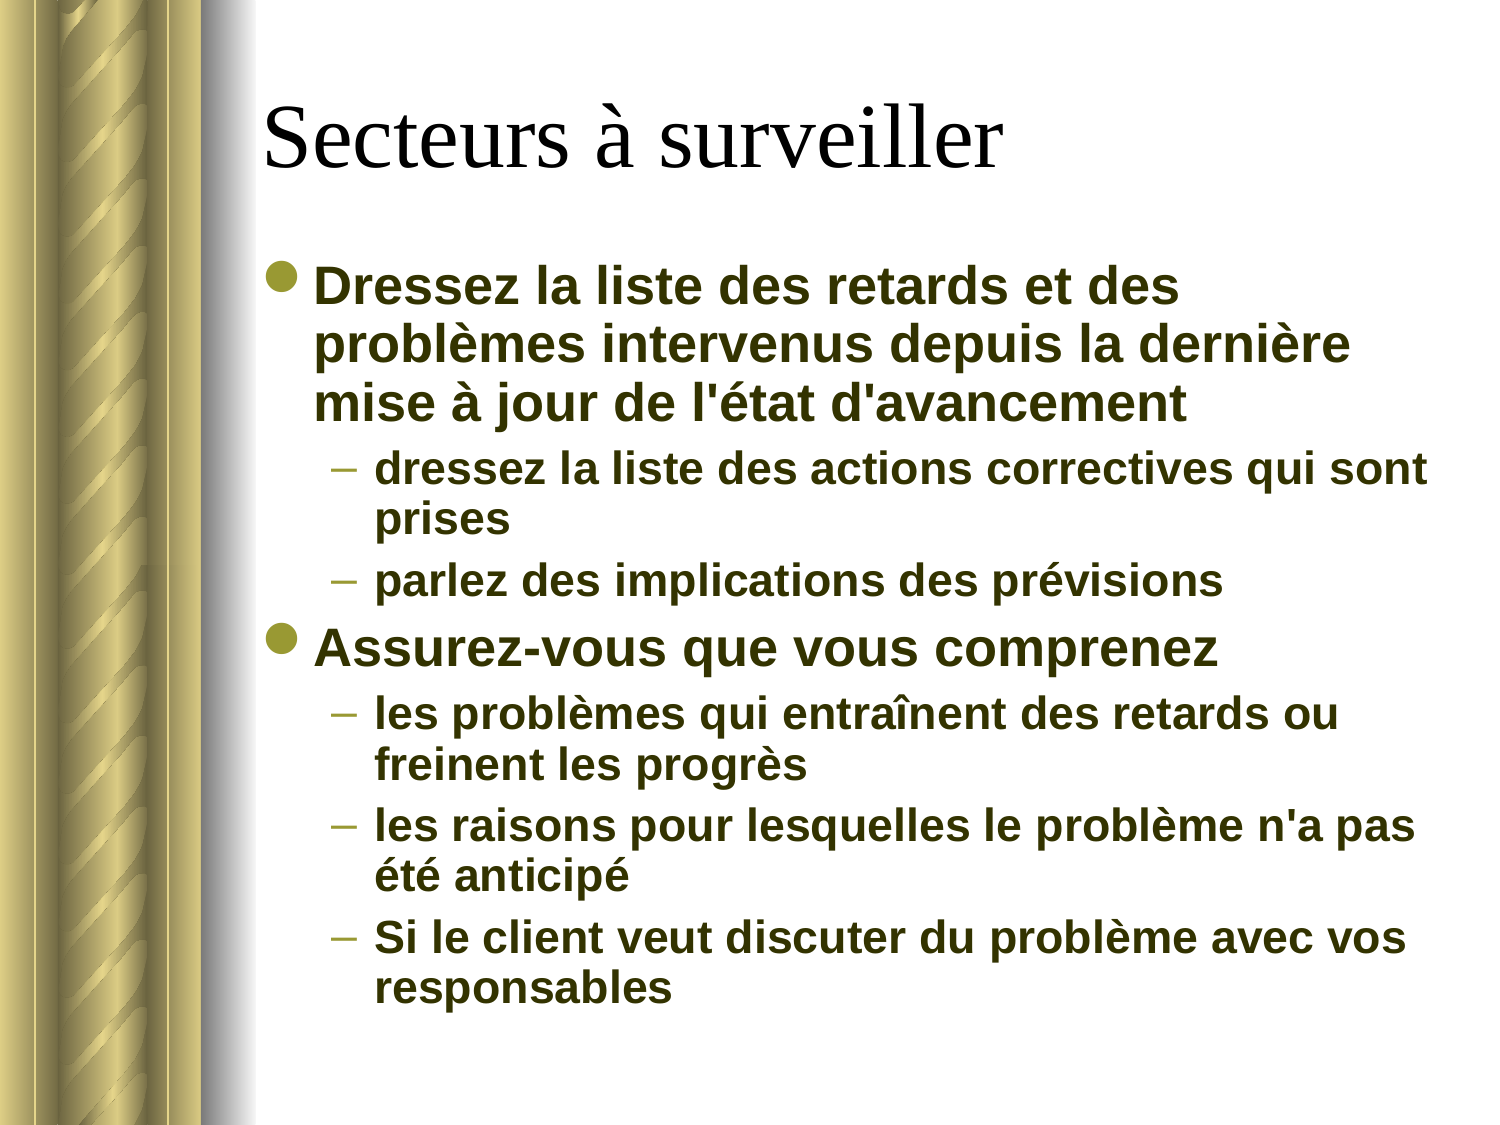

# Secteurs à surveiller
Dressez la liste des retards et des problèmes intervenus depuis la dernière mise à jour de l'état d'avancement
dressez la liste des actions correctives qui sont prises
parlez des implications des prévisions
Assurez-vous que vous comprenez
les problèmes qui entraînent des retards ou freinent les progrès
les raisons pour lesquelles le problème n'a pas été anticipé
Si le client veut discuter du problème avec vos responsables